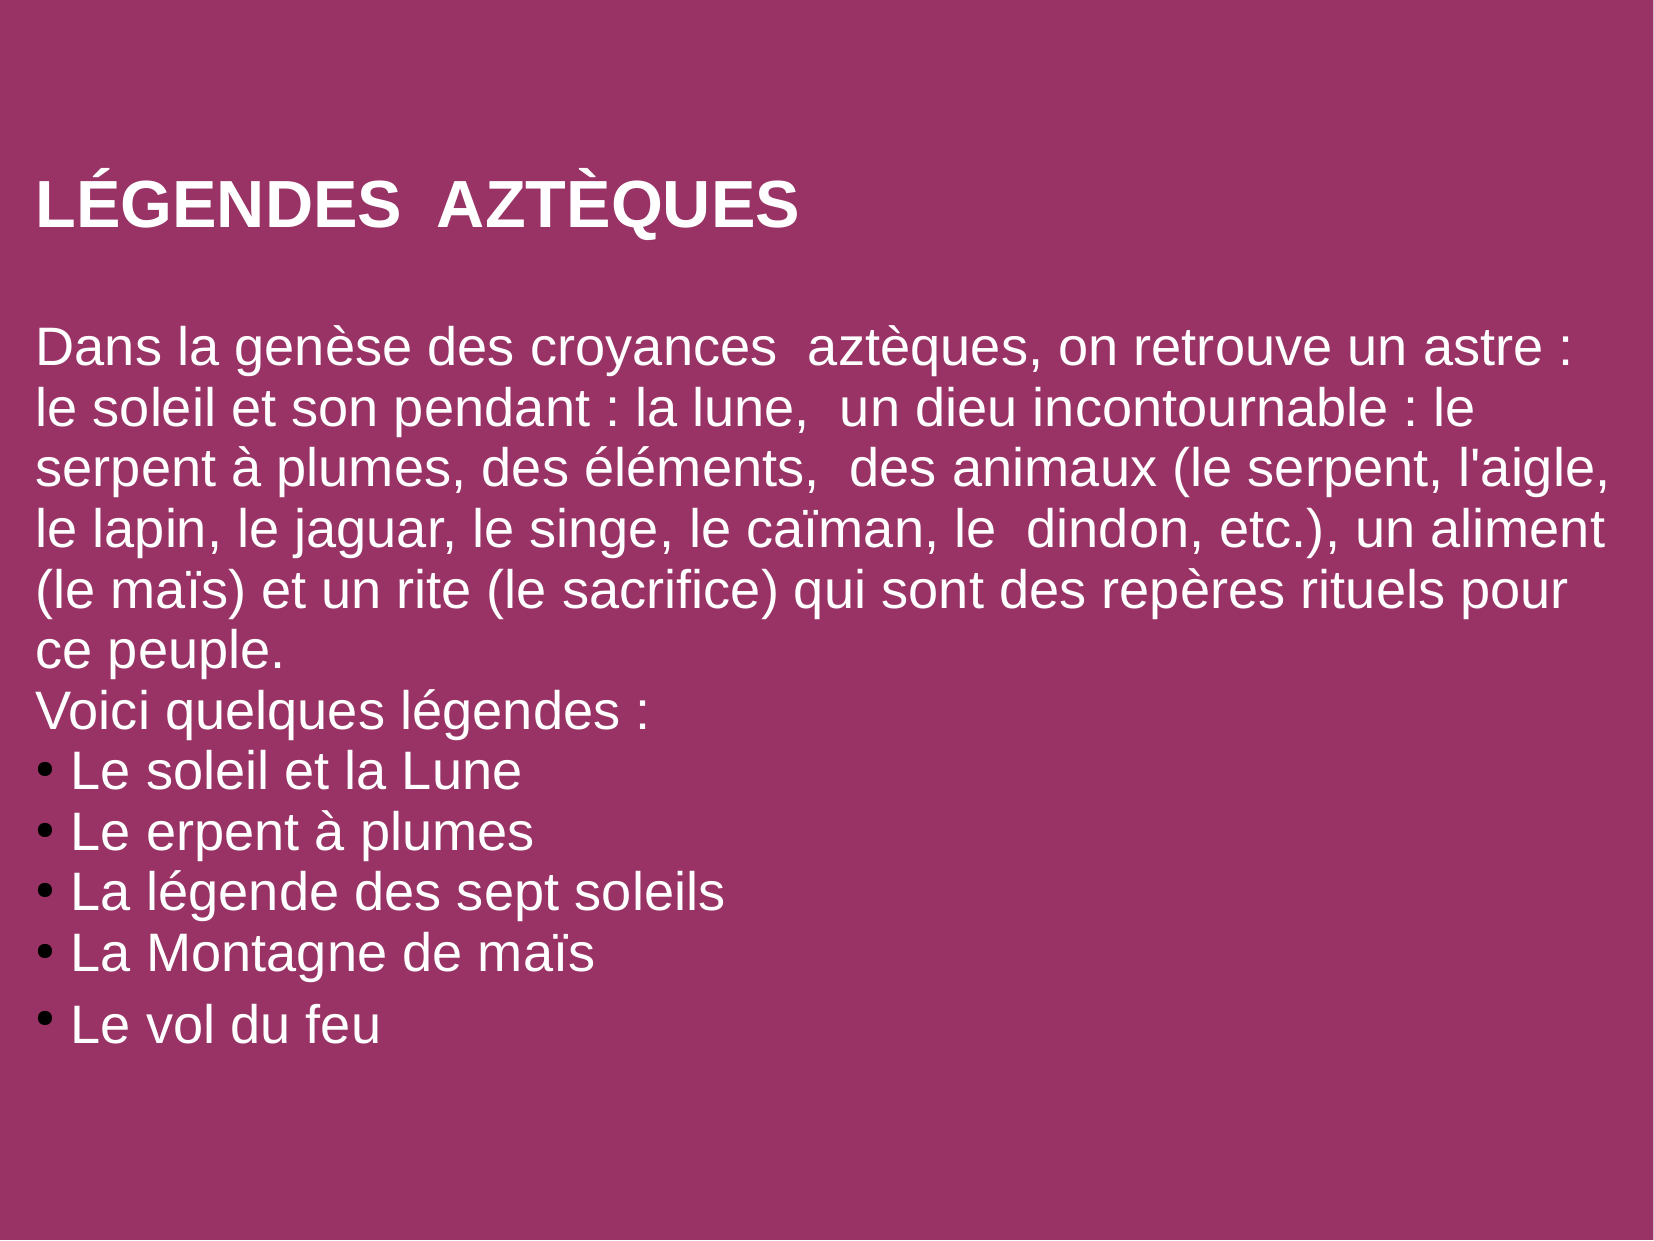

#
LÉGENDES AZTÈQUES
Dans la genèse des croyances aztèques, on retrouve un astre : le soleil et son pendant : la lune, un dieu incontournable : le serpent à plumes, des éléments, des animaux (le serpent, l'aigle, le lapin, le jaguar, le singe, le caïman, le dindon, etc.), un aliment (le maïs) et un rite (le sacrifice) qui sont des repères rituels pour ce peuple.
Voici quelques légendes :
Le soleil et la Lune
Le erpent à plumes
La légende des sept soleils
La Montagne de maïs
Le vol du feu